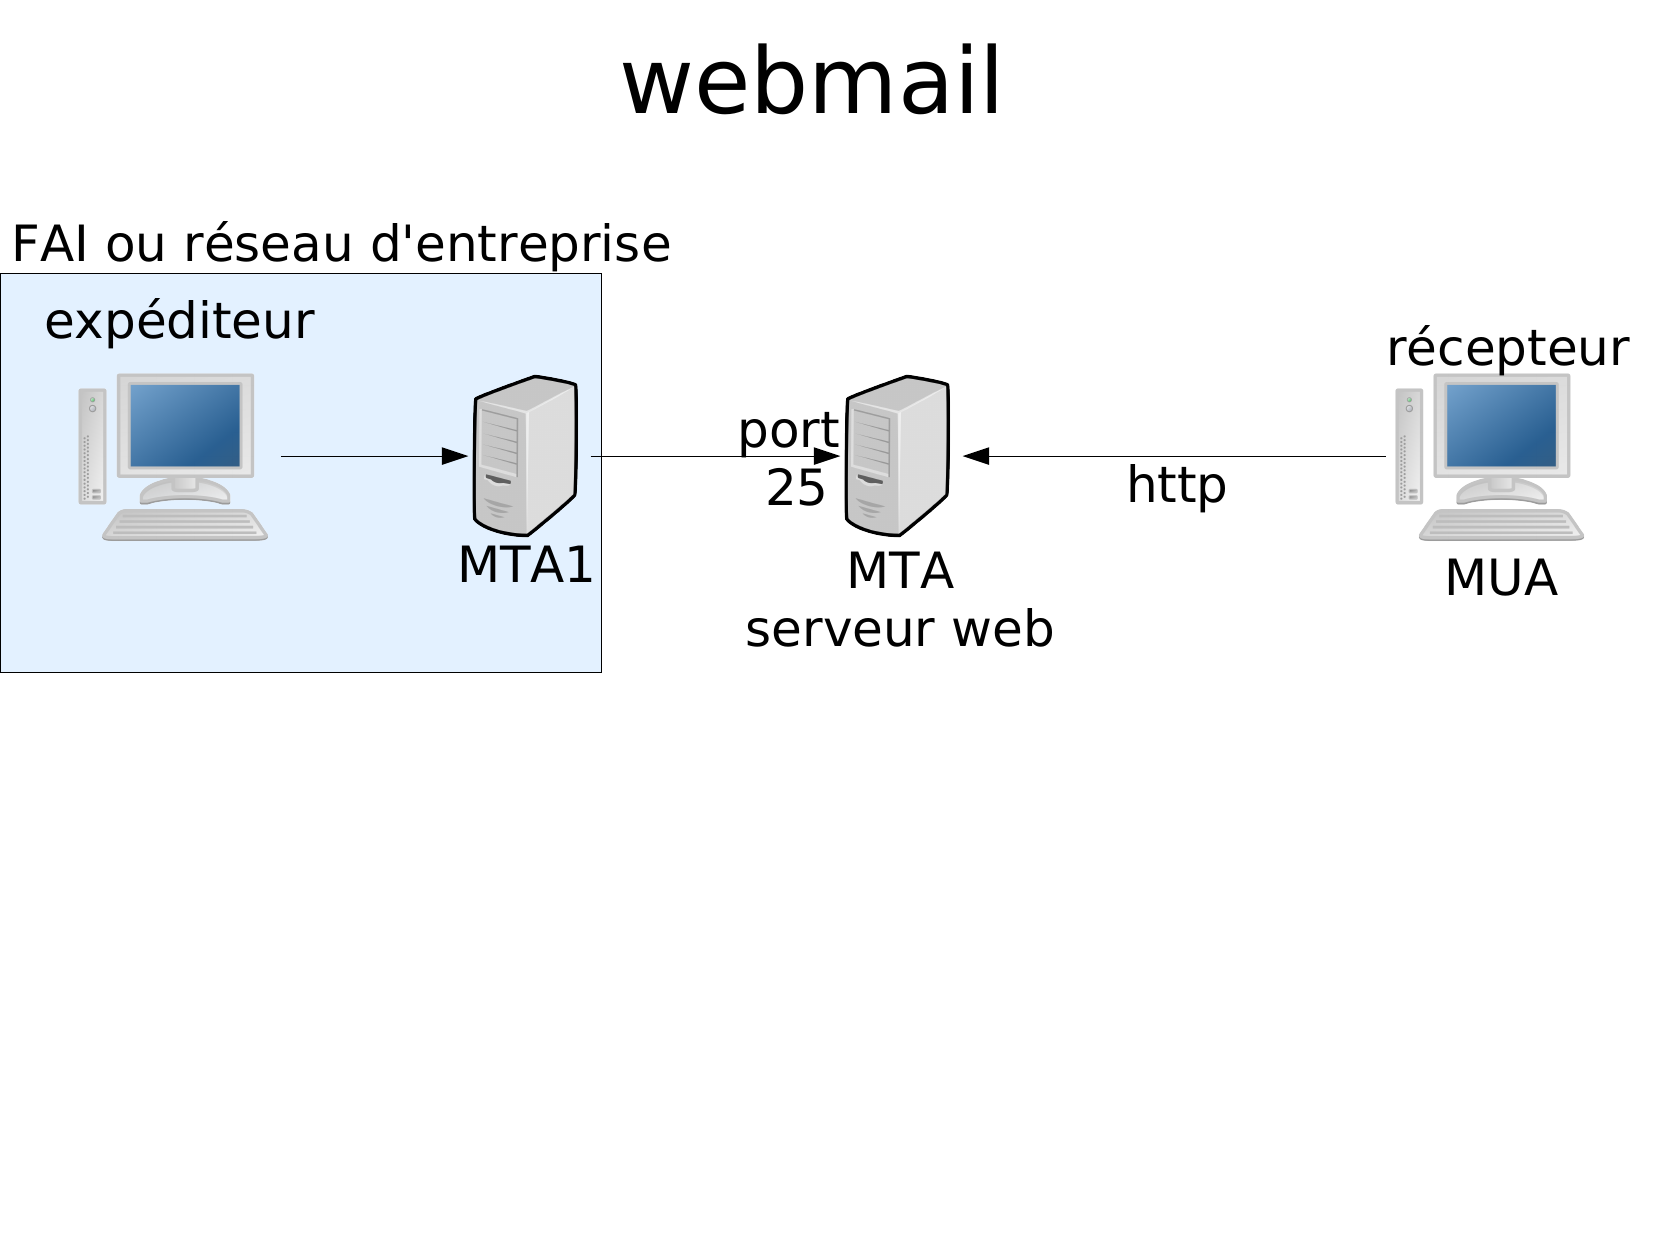

# webmail
FAI ou réseau d'entreprise
expéditeur
récepteur
port
25
http
MTA1
MTA
serveur web
MUA